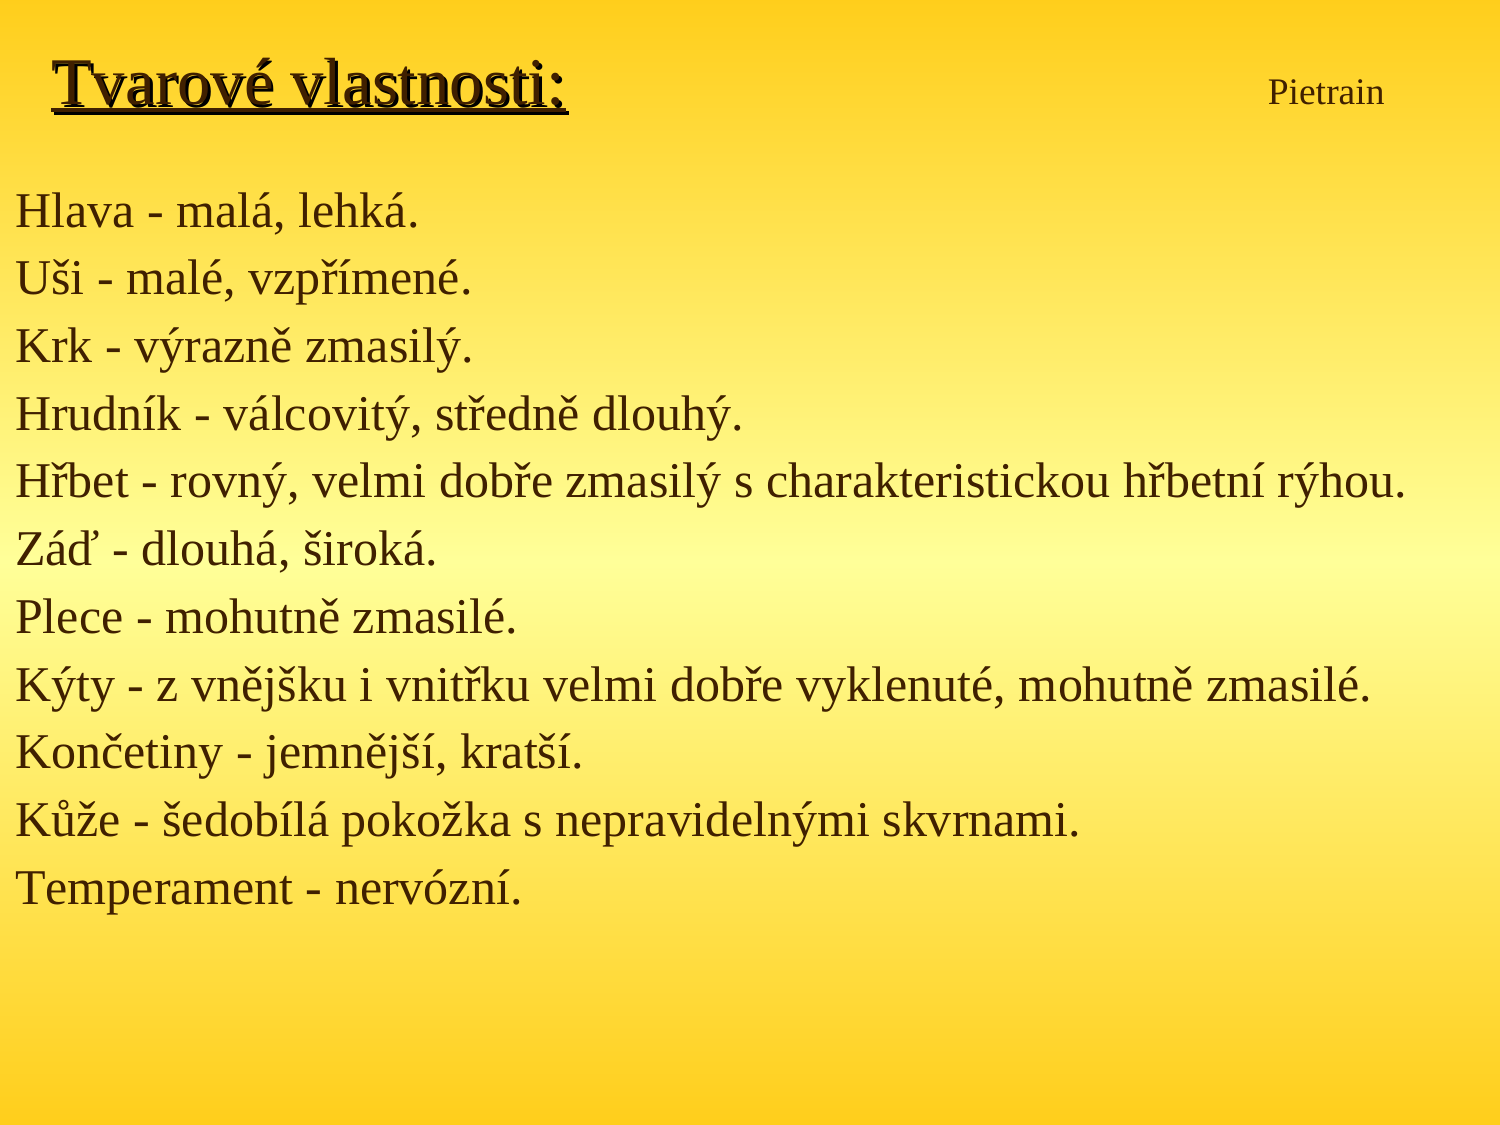

Tvarové vlastnosti:					 Pietrain
# Hlava - malá, lehká.
Uši - malé, vzpřímené.
Krk - výrazně zmasilý.
Hrudník - válcovitý, středně dlouhý.
Hřbet - rovný, velmi dobře zmasilý s charakteristickou hřbetní rýhou.
Záď - dlouhá, široká.
Plece - mohutně zmasilé.
Kýty - z vnějšku i vnitřku velmi dobře vyklenuté, mohutně zmasilé.
Končetiny - jemnější, kratší.
Kůže - šedobílá pokožka s nepravidelnými skvrnami.
Temperament - nervózní.